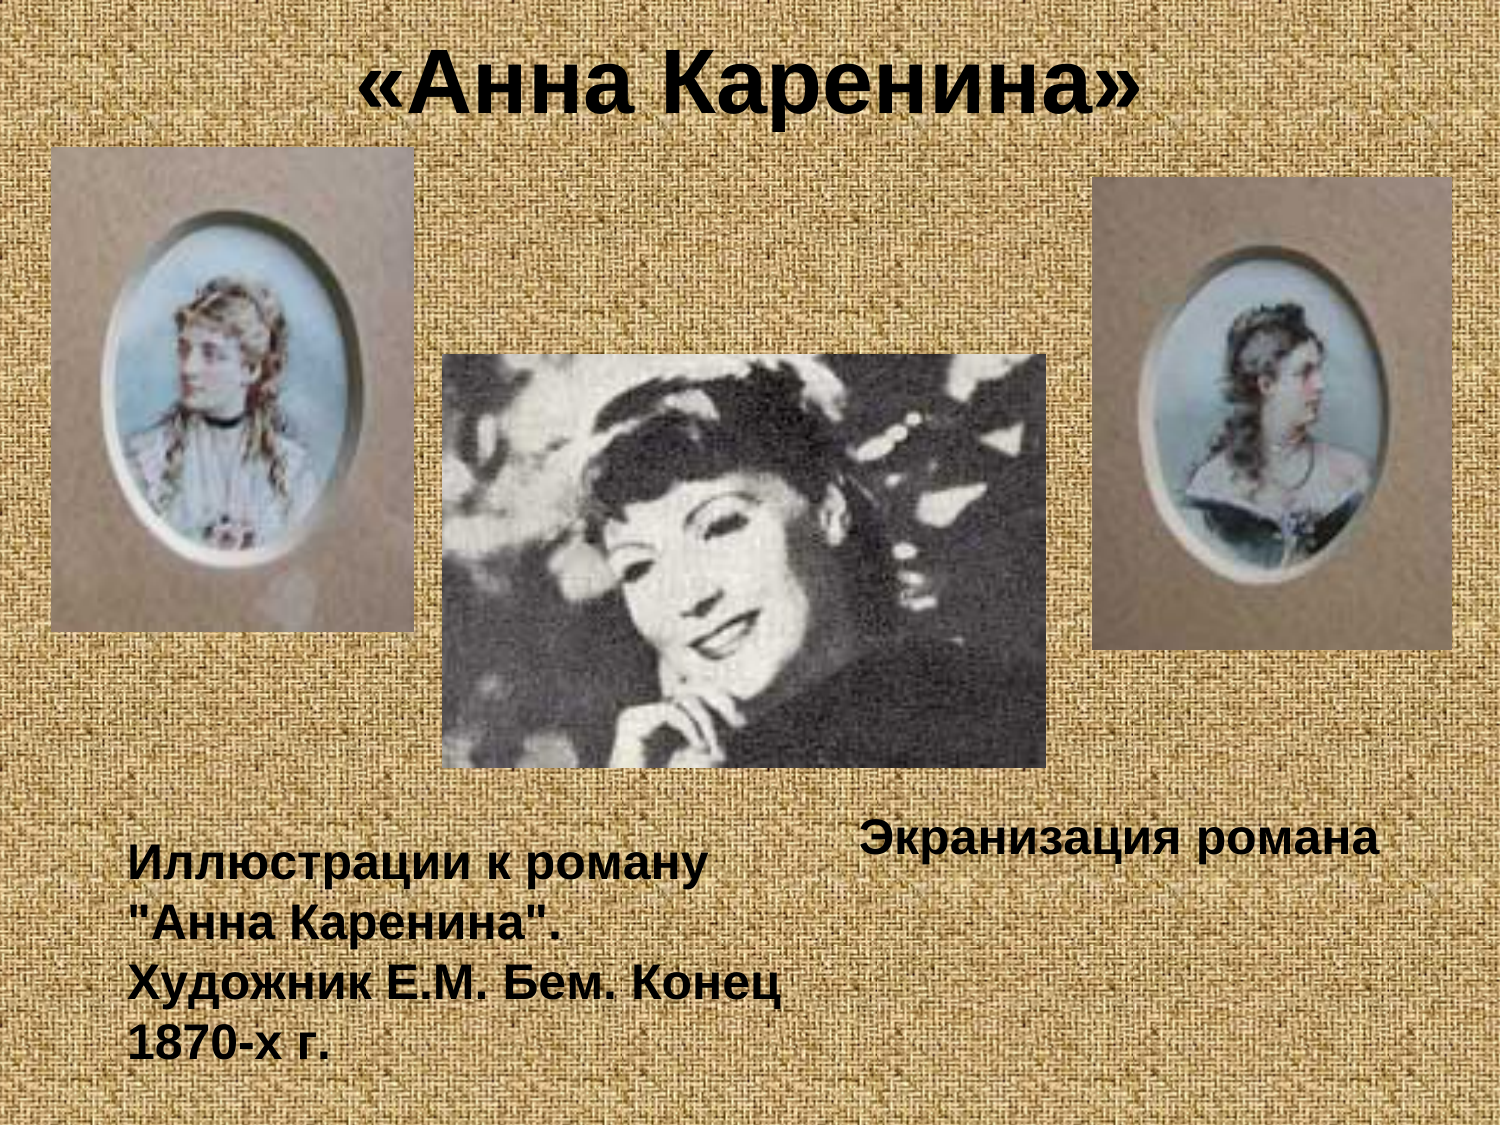

# «Анна Каренина»
Экранизация романа
Иллюстрации к роману "Анна Каренина".
Художник Е.М. Бем. Конец 1870-х г.